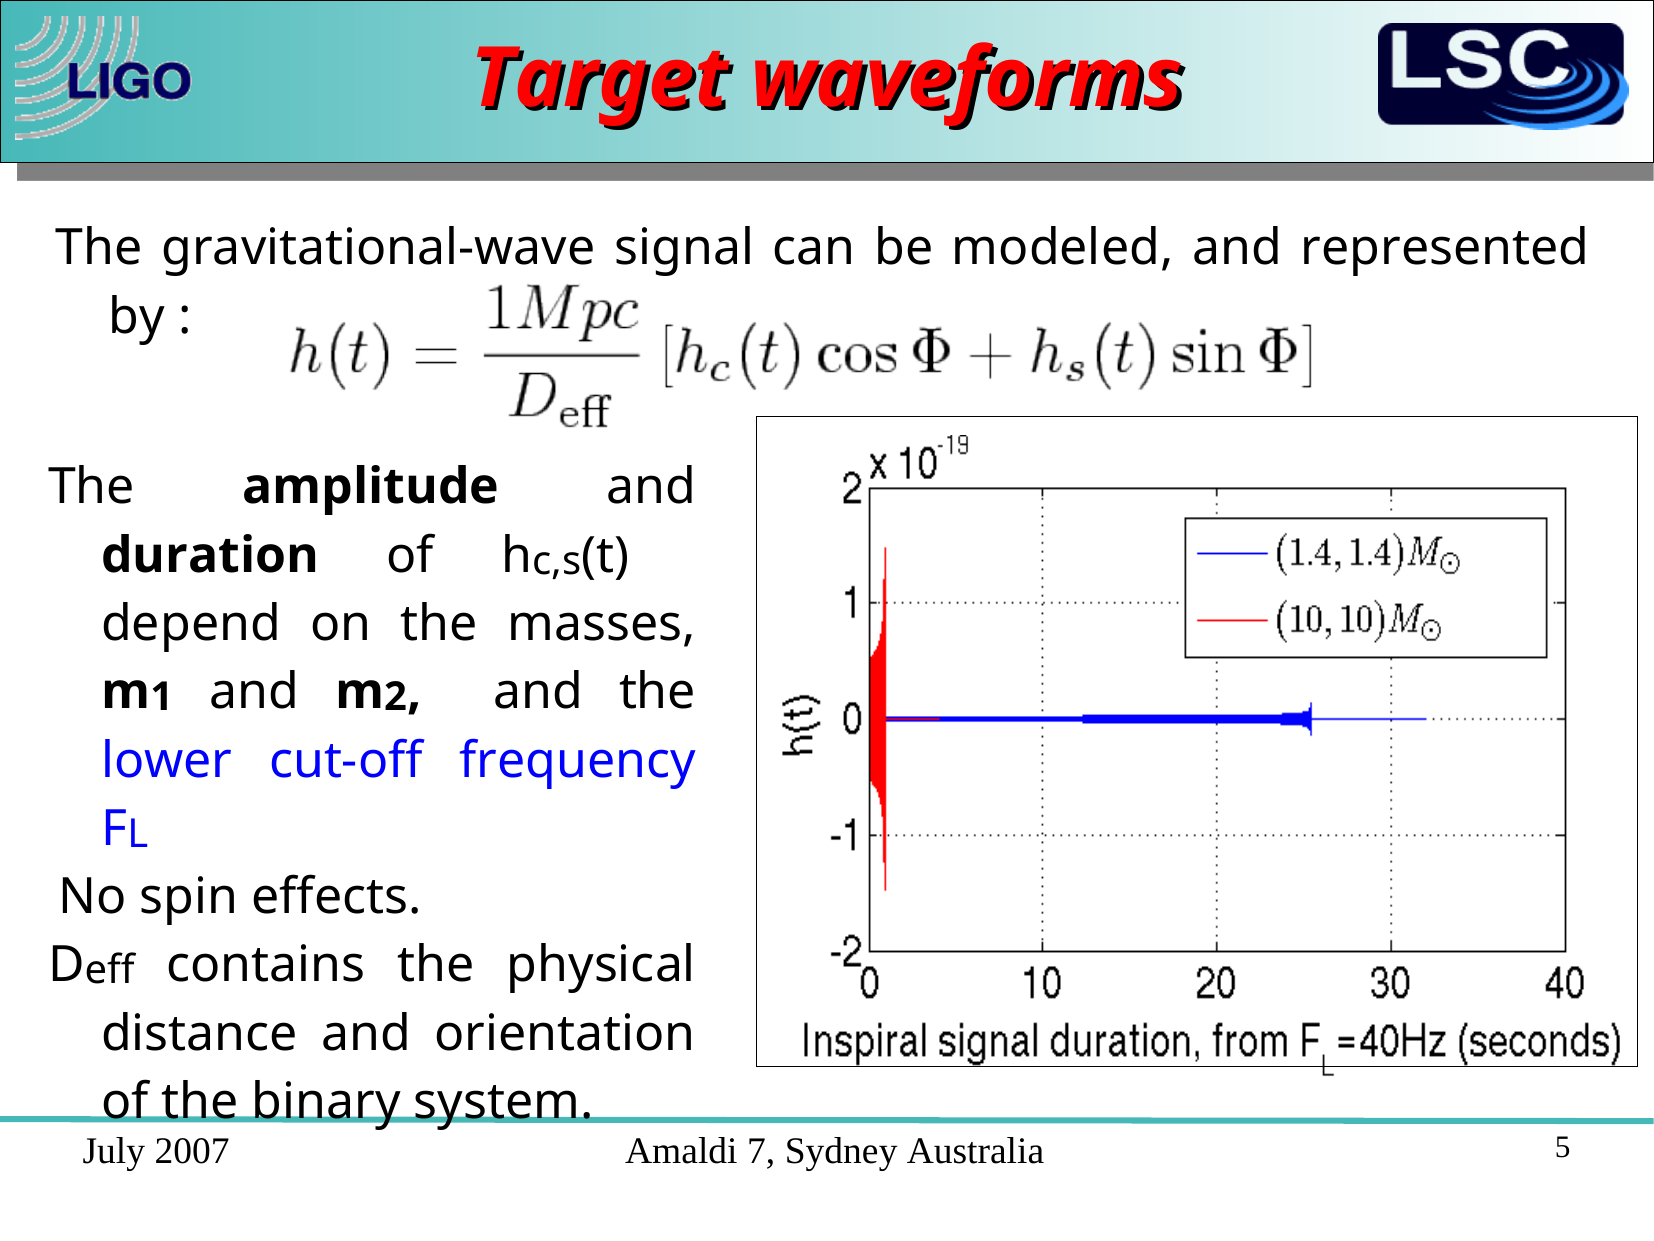

# Target waveforms
The gravitational-wave signal can be modeled, and represented by :
The amplitude and duration of hc,s(t) depend on the masses, m1 and m2, and the lower cut-off frequency FL
 No spin effects.
Deff contains the physical distance and orientation of the binary system.
5